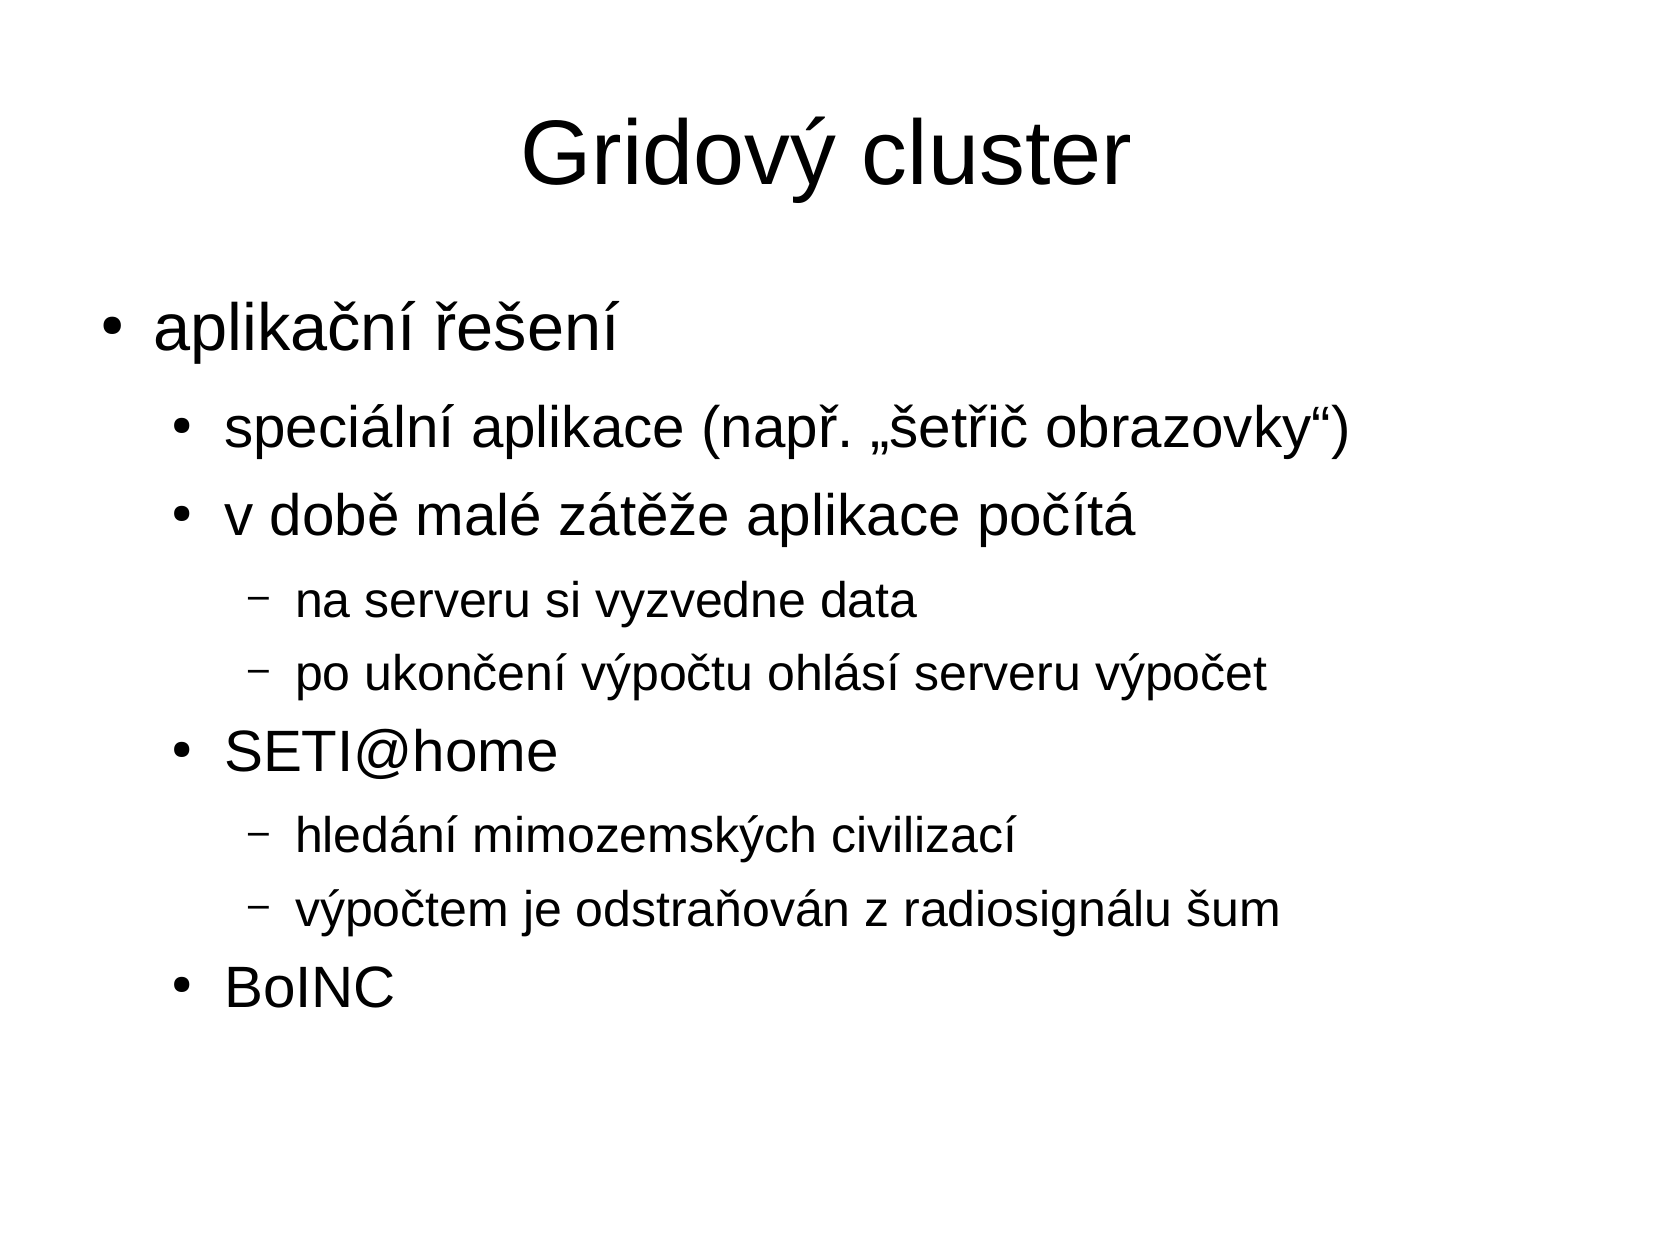

# Gridový cluster
aplikační řešení
speciální aplikace (např. „šetřič obrazovky“)
v době malé zátěže aplikace počítá
na serveru si vyzvedne data
po ukončení výpočtu ohlásí serveru výpočet
SETI@home
hledání mimozemských civilizací
výpočtem je odstraňován z radiosignálu šum
BoINC